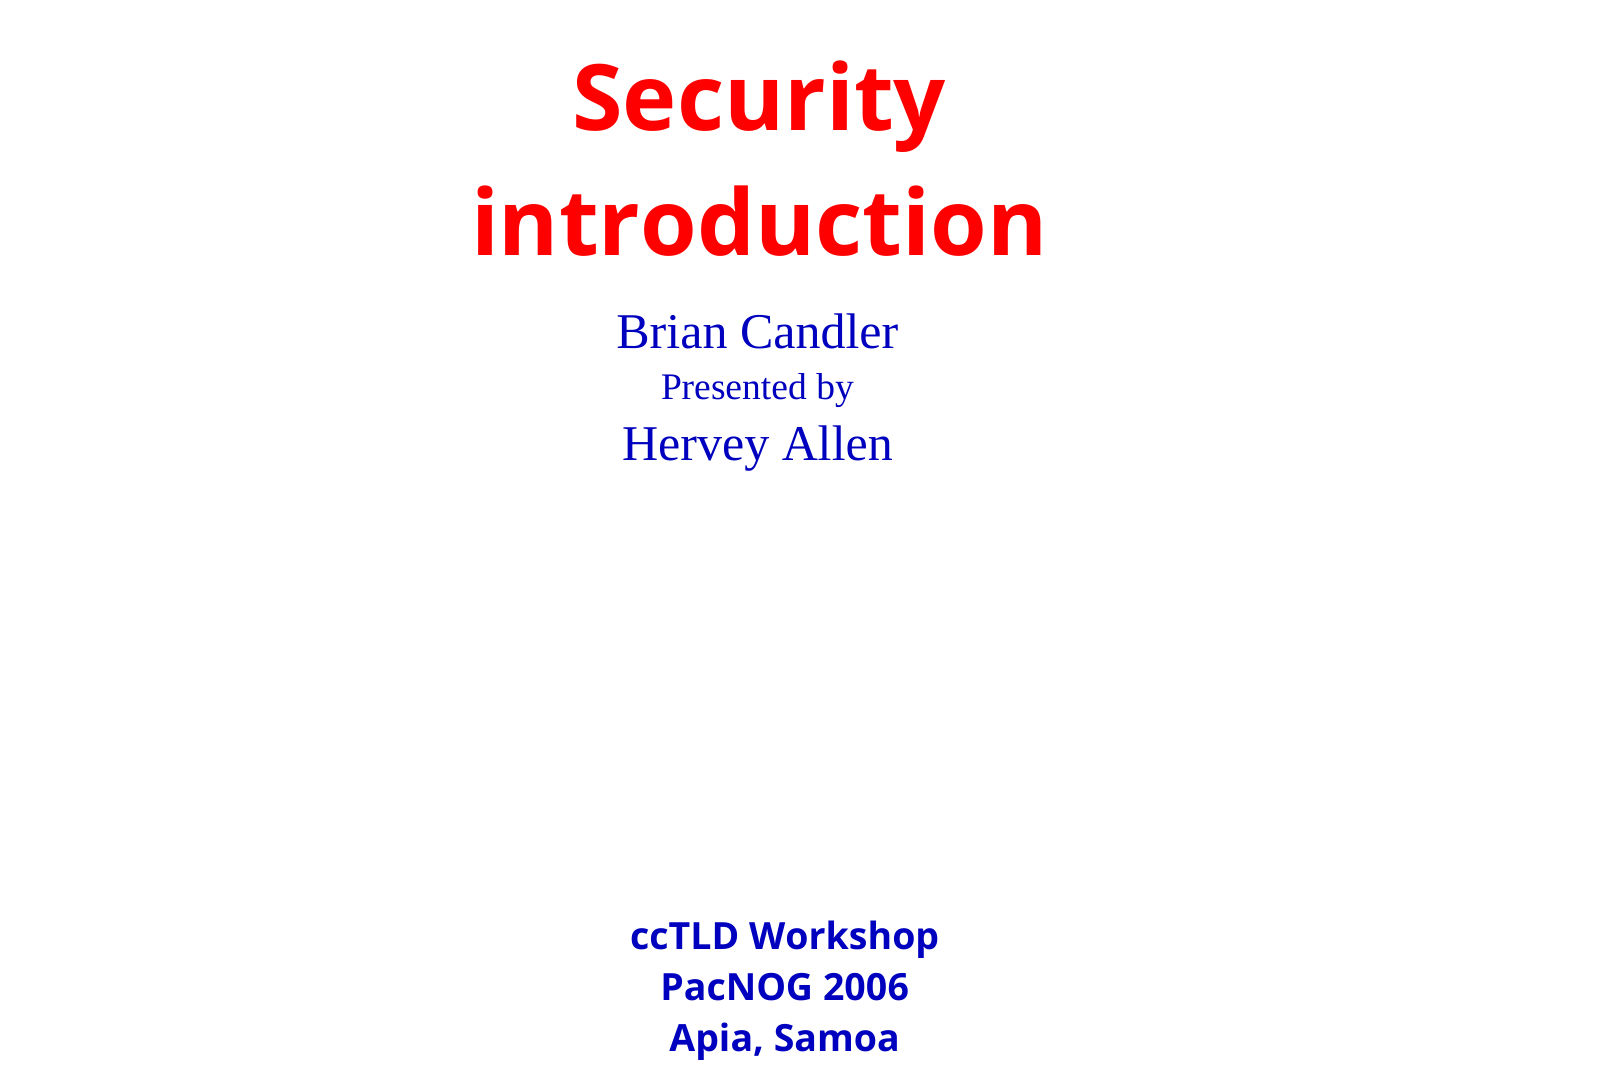

# Security introduction
Brian Candler
Presented by
Hervey Allen
ccTLD Workshop
PacNOG 2006
Apia, Samoa